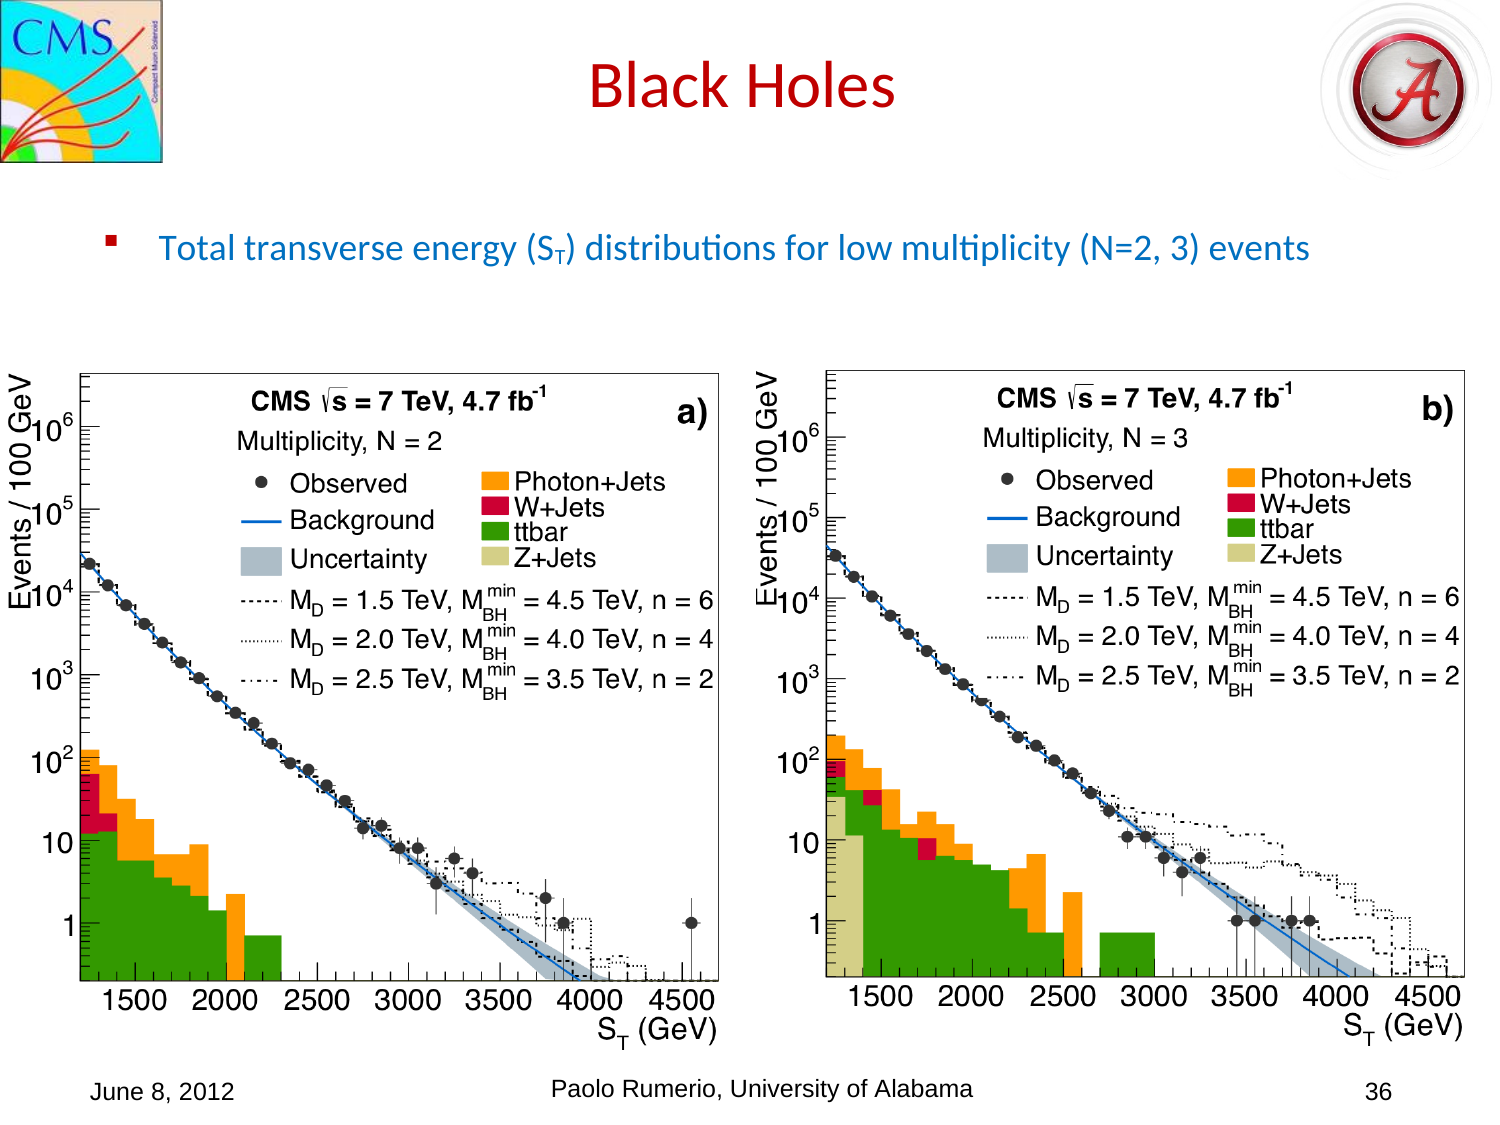

Black Holes
Total transverse energy (ST) distributions for low multiplicity (N=2, 3) events
Paolo Rumerio, Univ. of Alabama
June 8, 2012
36